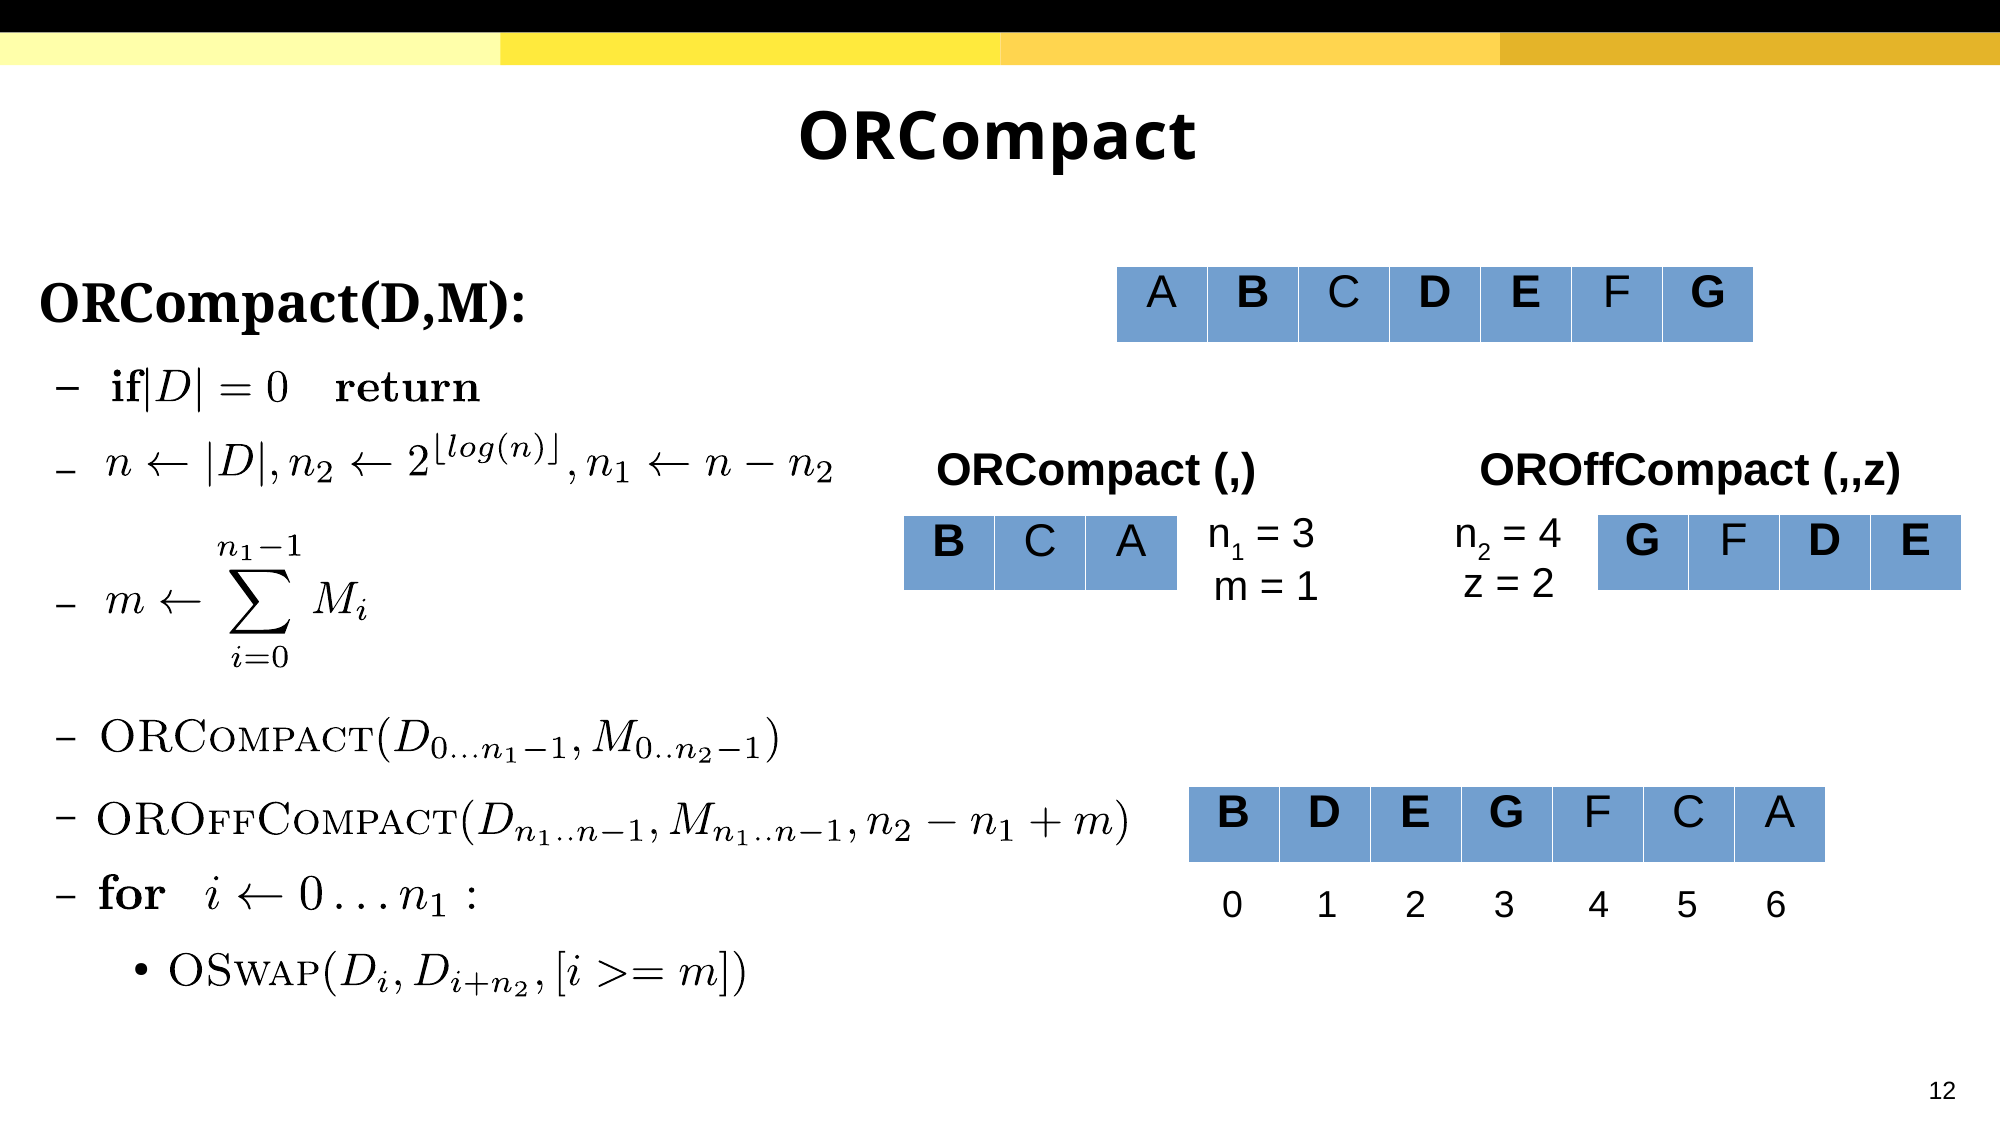

ORCompact
# ORCompact(D,M):
| A | B | C | D | E | F | G |
| --- | --- | --- | --- | --- | --- | --- |
ORCompact (,)
OROffCompact (,,z)
n2 = 4
n1 = 3
| G | F | D | E |
| --- | --- | --- | --- |
| B | C | A |
| --- | --- | --- |
z = 2
m = 1
| B | D | E | G | F | C | A |
| --- | --- | --- | --- | --- | --- | --- |
0
1
2
3
4
5
6
12